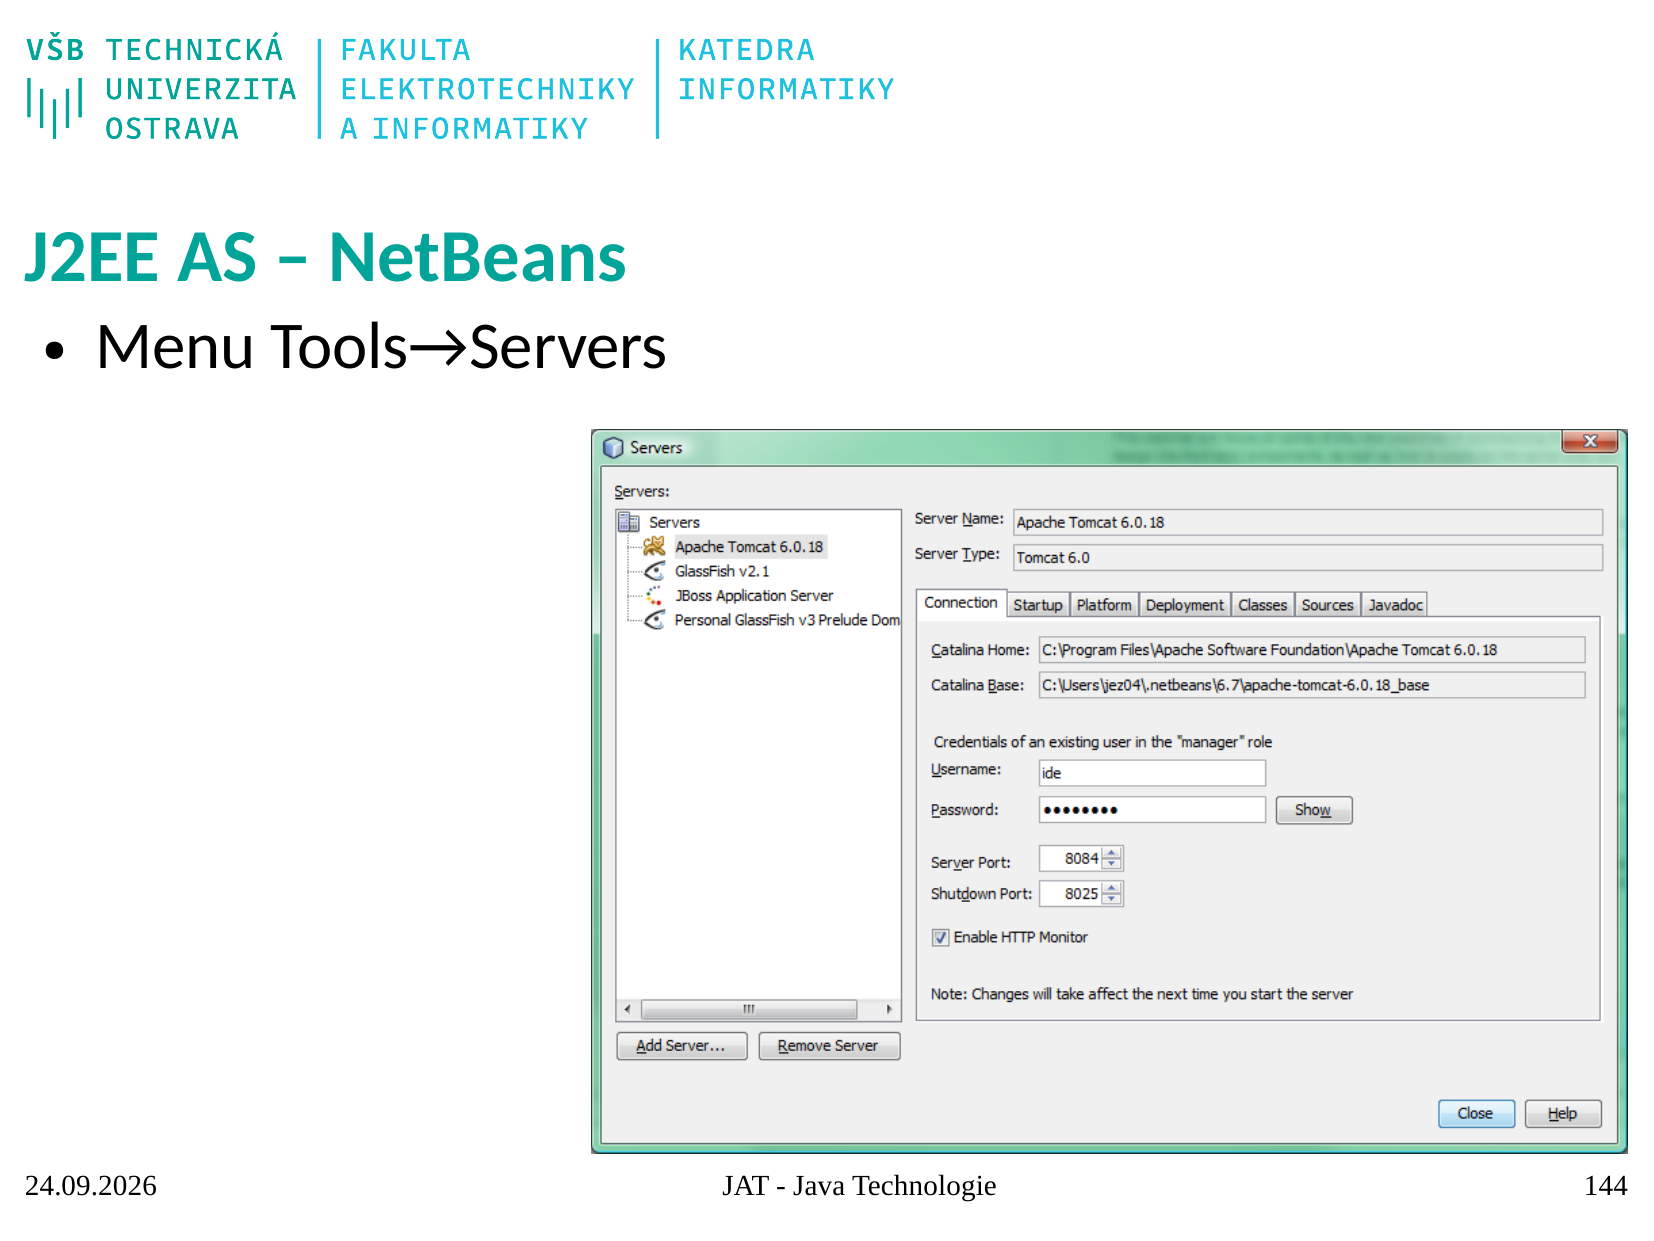

J2EE AS – NetBeans
# Menu Tools→Servers
JAT - Java Technologie
144